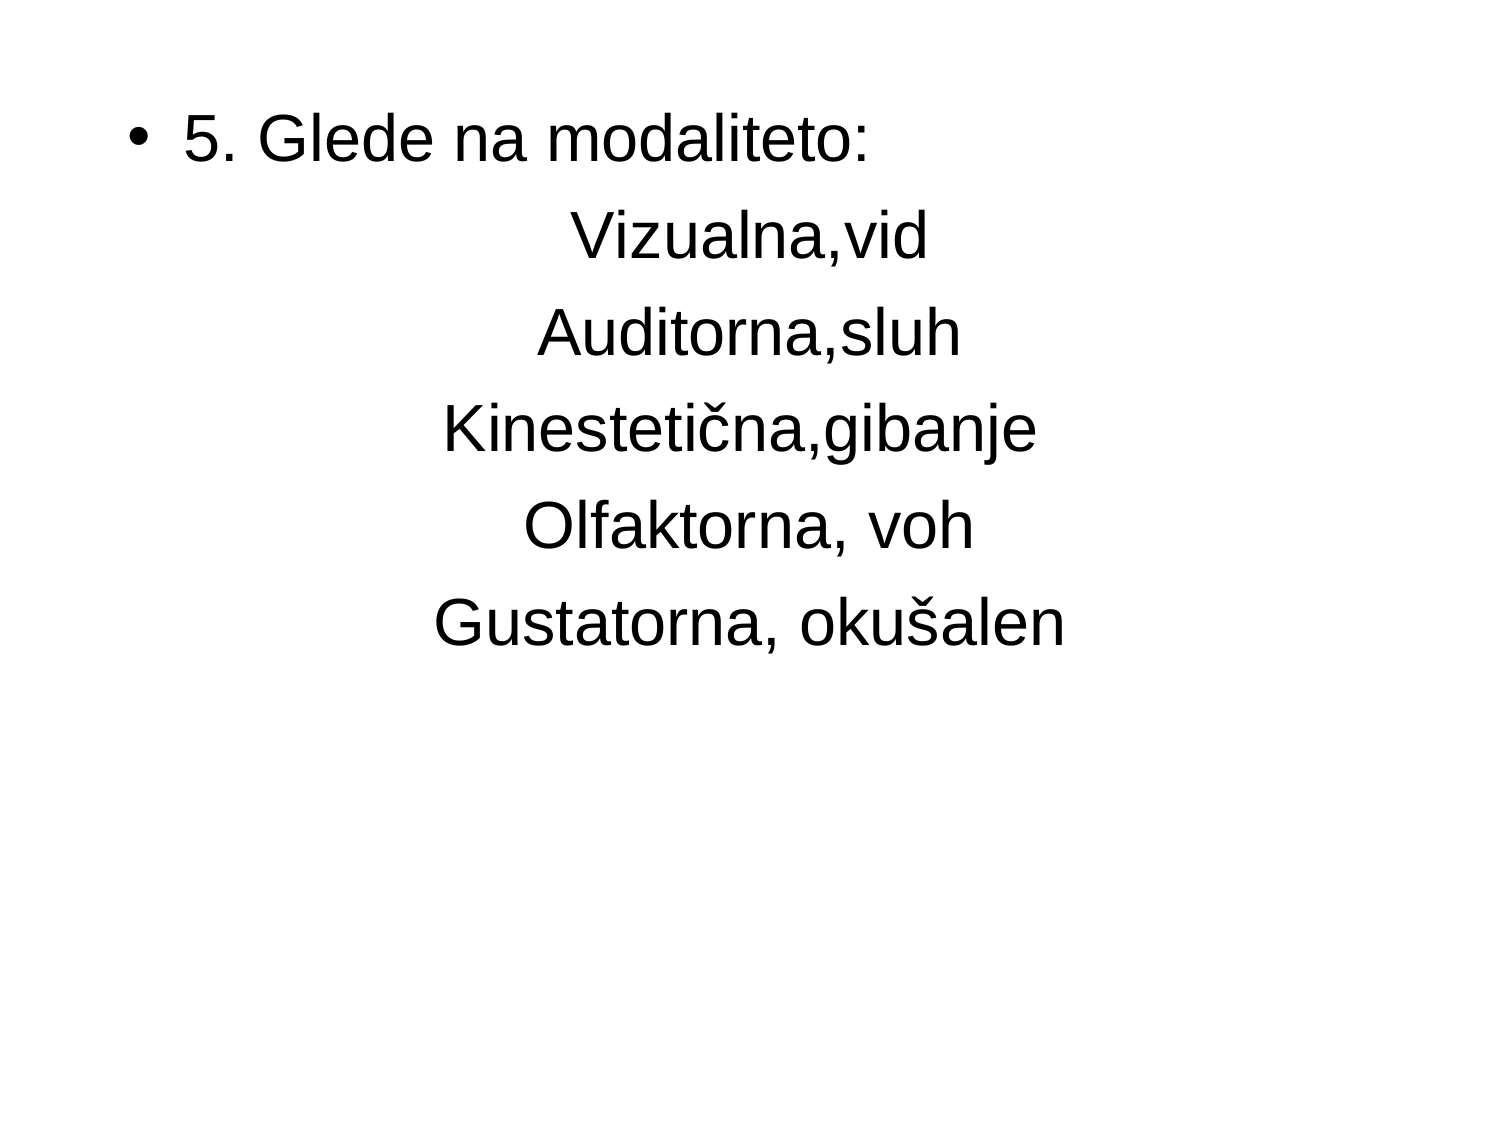

# 5. Glede na modaliteto:
Vizualna,vid
Auditorna,sluh
Kinestetična,gibanje
Olfaktorna, voh
Gustatorna, okušalen